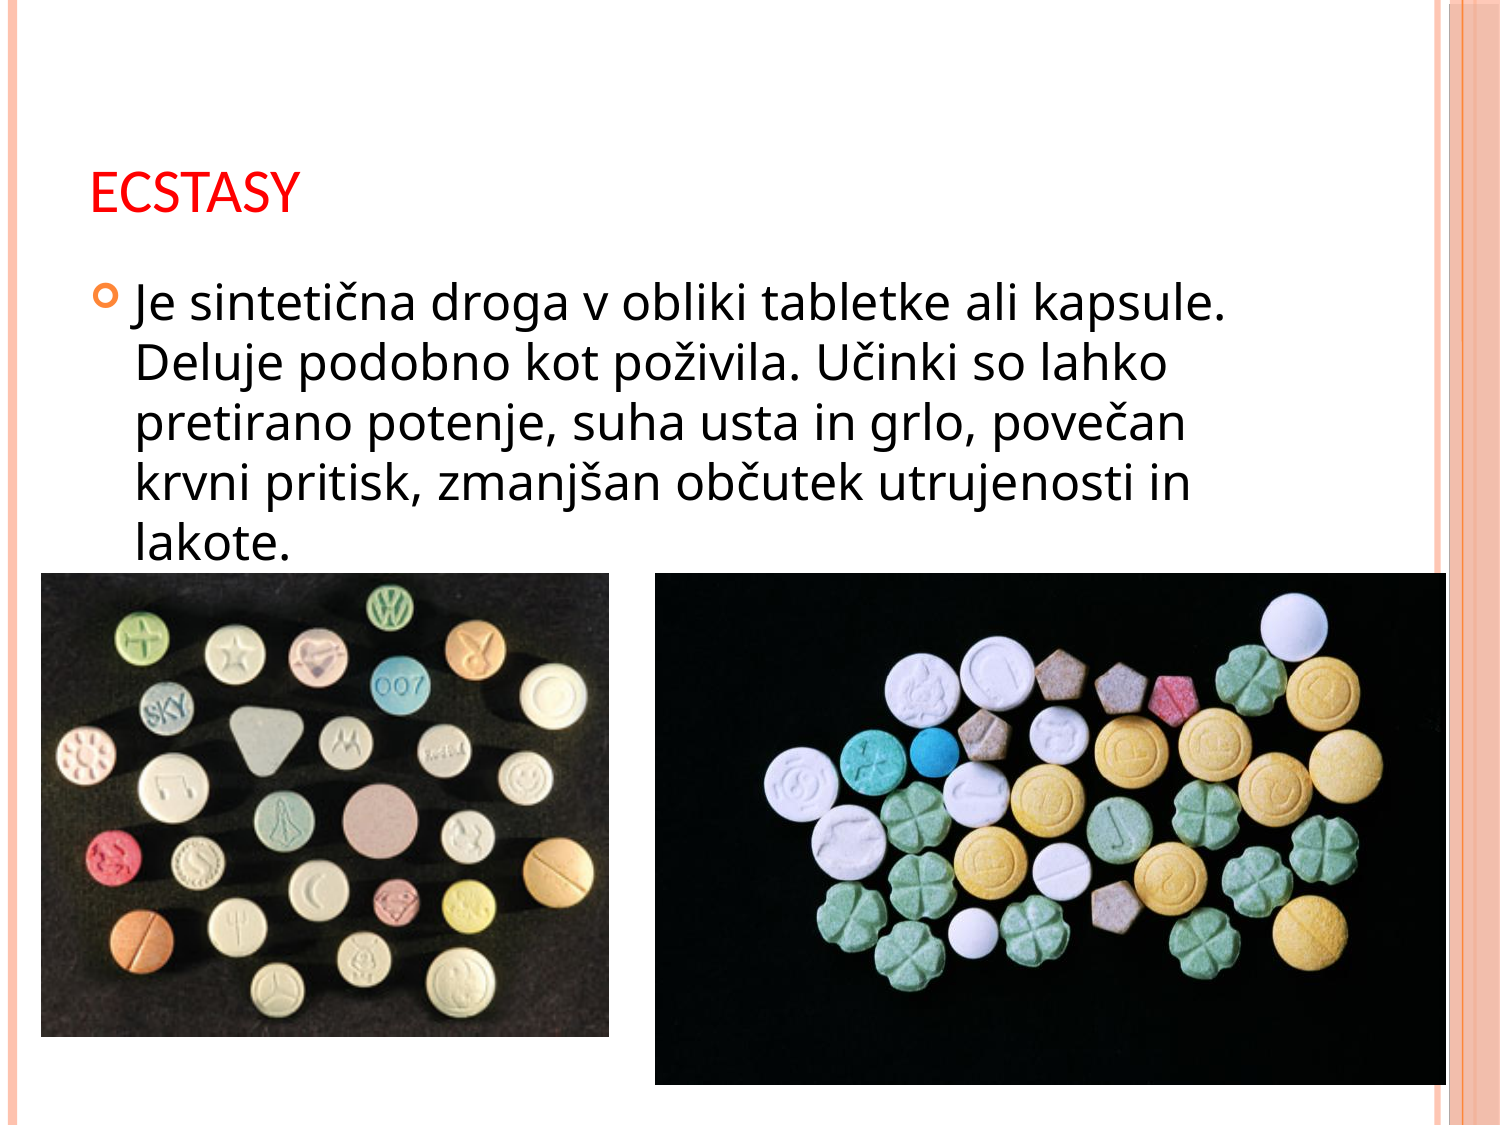

# ECSTASY
Je sintetična droga v obliki tabletke ali kapsule. Deluje podobno kot poživila. Učinki so lahko pretirano potenje, suha usta in grlo, povečan krvni pritisk, zmanjšan občutek utrujenosti in lakote.